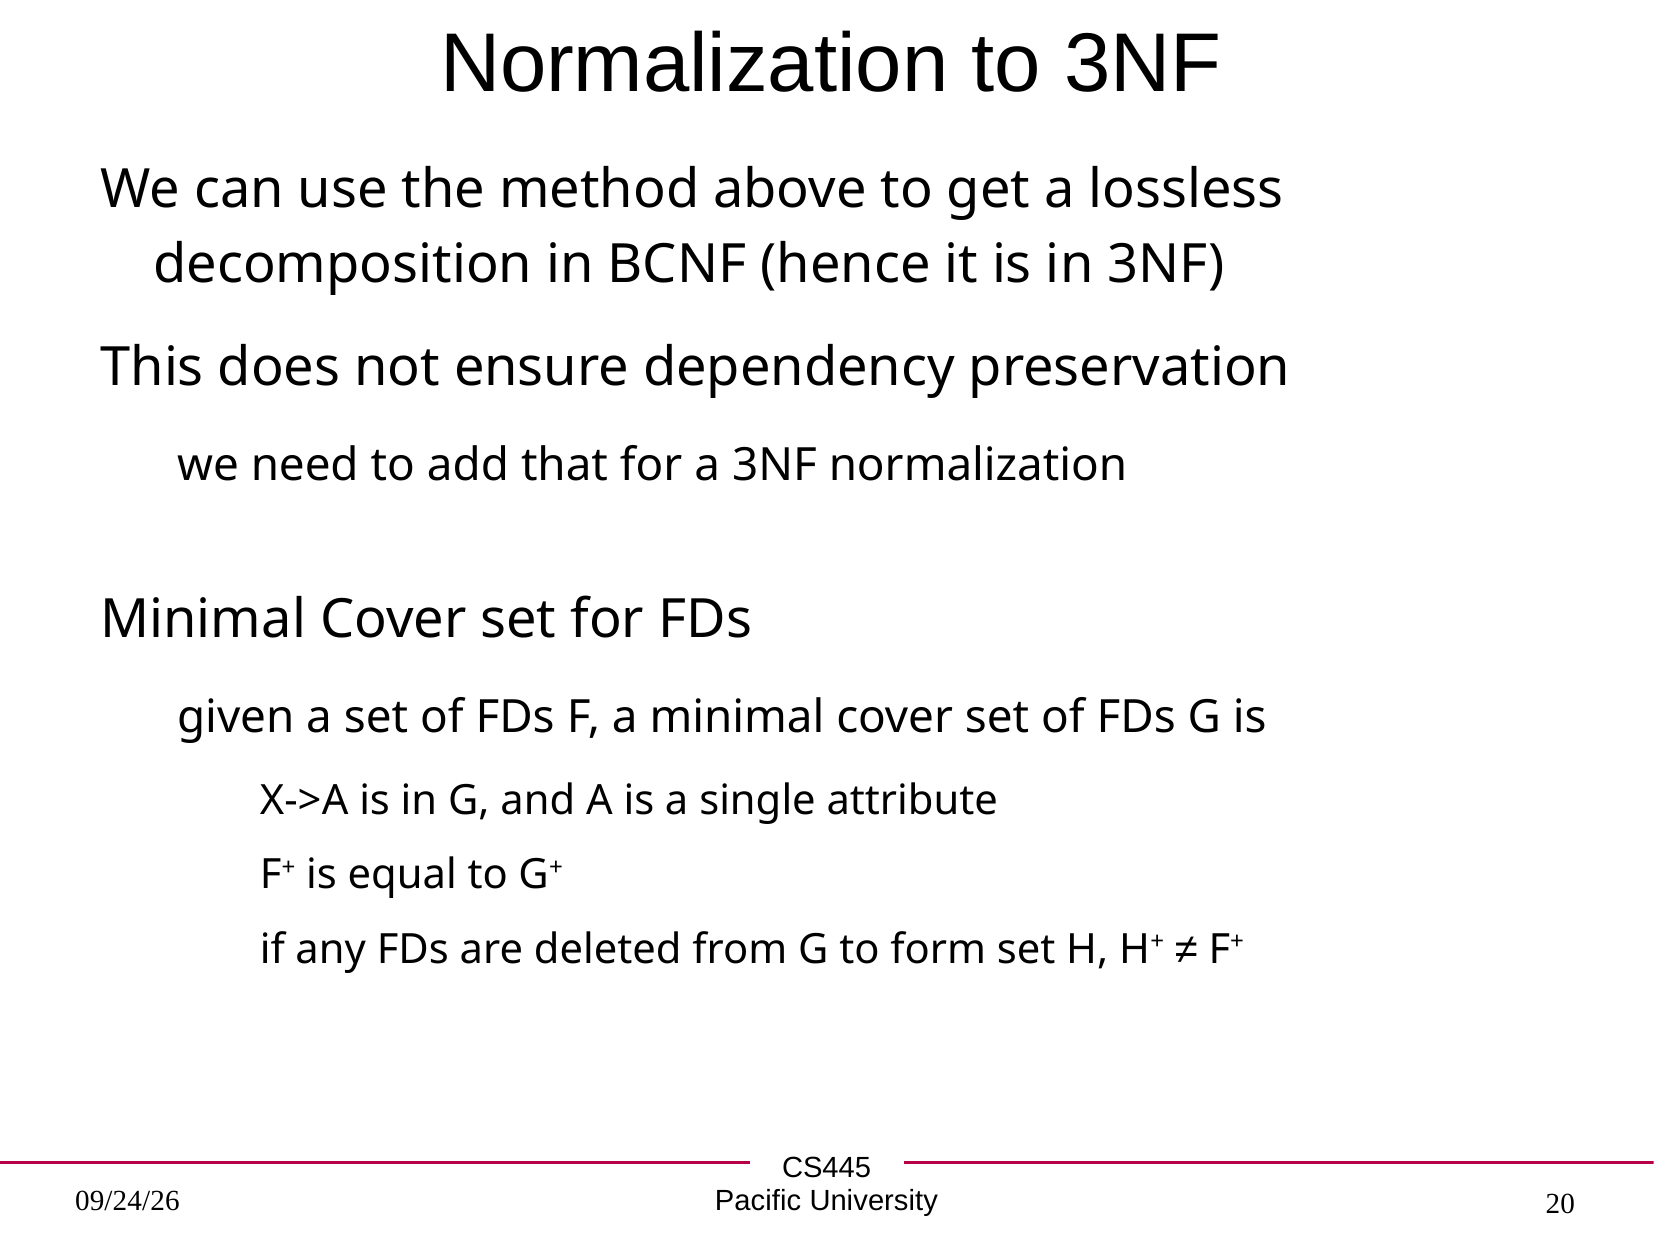

# Normalization to 3NF
We can use the method above to get a lossless decomposition in BCNF (hence it is in 3NF)
This does not ensure dependency preservation
we need to add that for a 3NF normalization
Minimal Cover set for FDs
given a set of FDs F, a minimal cover set of FDs G is
X->A is in G, and A is a single attribute
F+ is equal to G+
if any FDs are deleted from G to form set H, H+ ≠ F+